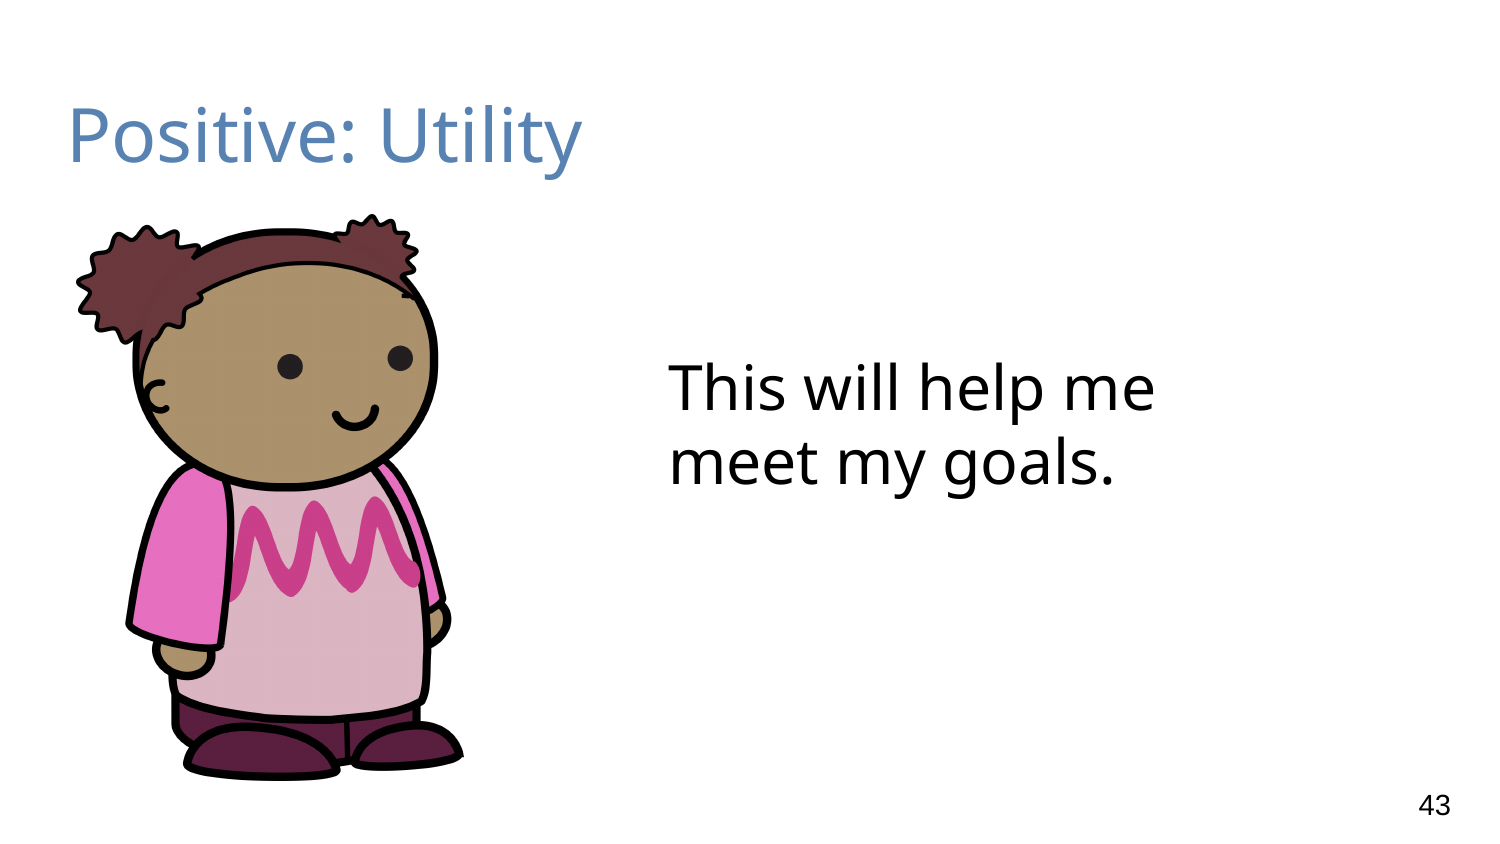

# Positive: Utility
This will help me meet my goals.